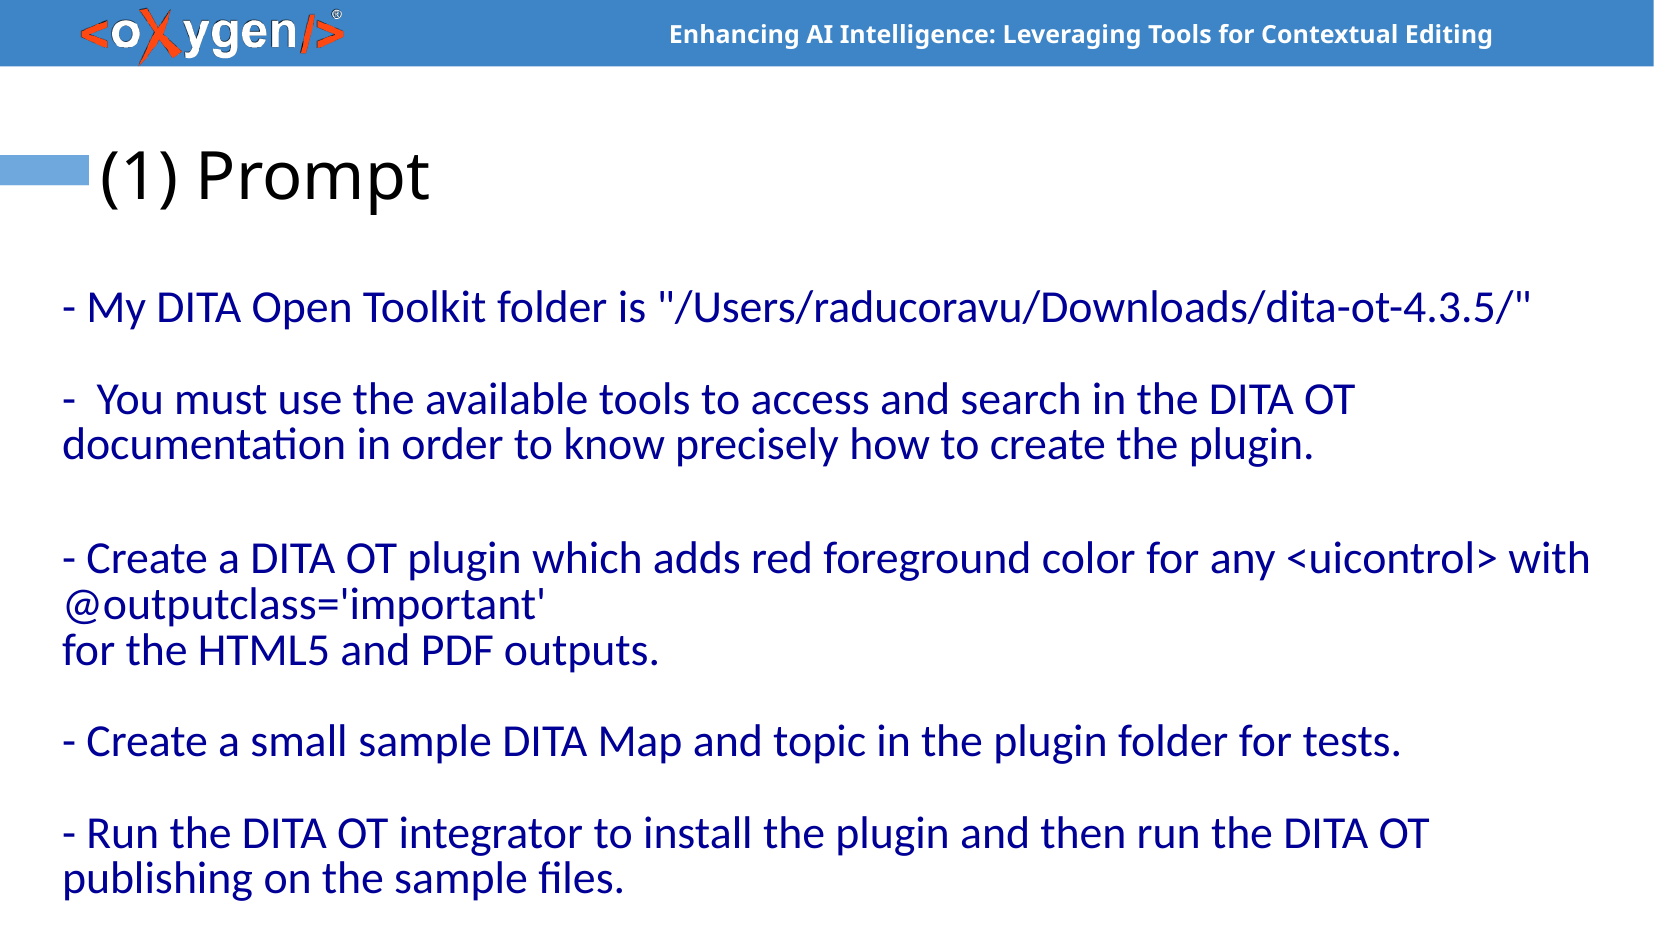

# (1) Prompt
- My DITA Open Toolkit folder is "/Users/raducoravu/Downloads/dita-ot-4.3.5/"
- You must use the available tools to access and search in the DITA OT documentation in order to know precisely how to create the plugin.
- Create a DITA OT plugin which adds red foreground color for any <uicontrol> with @outputclass='important'
for the HTML5 and PDF outputs.
- Create a small sample DITA Map and topic in the plugin folder for tests.
- Run the DITA OT integrator to install the plugin and then run the DITA OT publishing on the sample files.